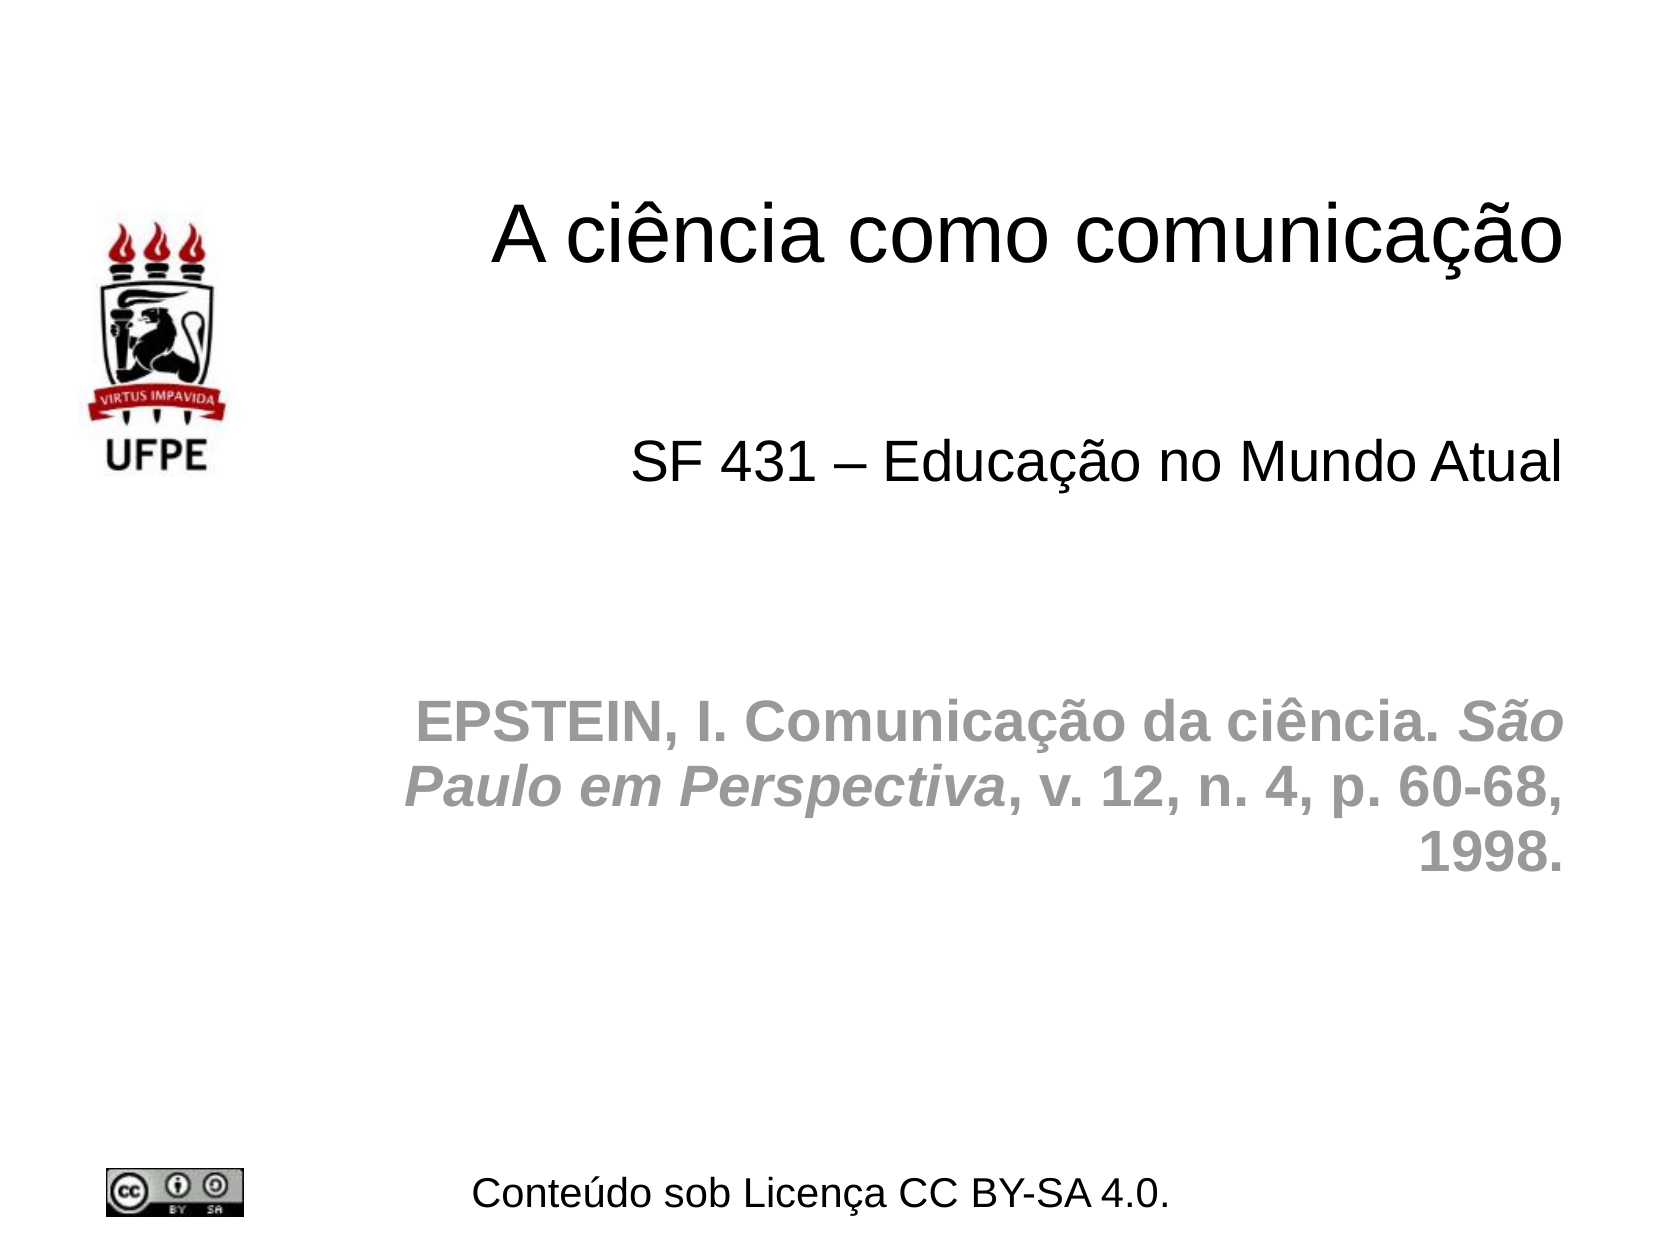

# A ciência como comunicação
SF 431 – Educação no Mundo Atual
EPSTEIN, I. Comunicação da ciência. São Paulo em Perspectiva, v. 12, n. 4, p. 60-68, 1998.
Conteúdo sob Licença CC BY-SA 4.0.